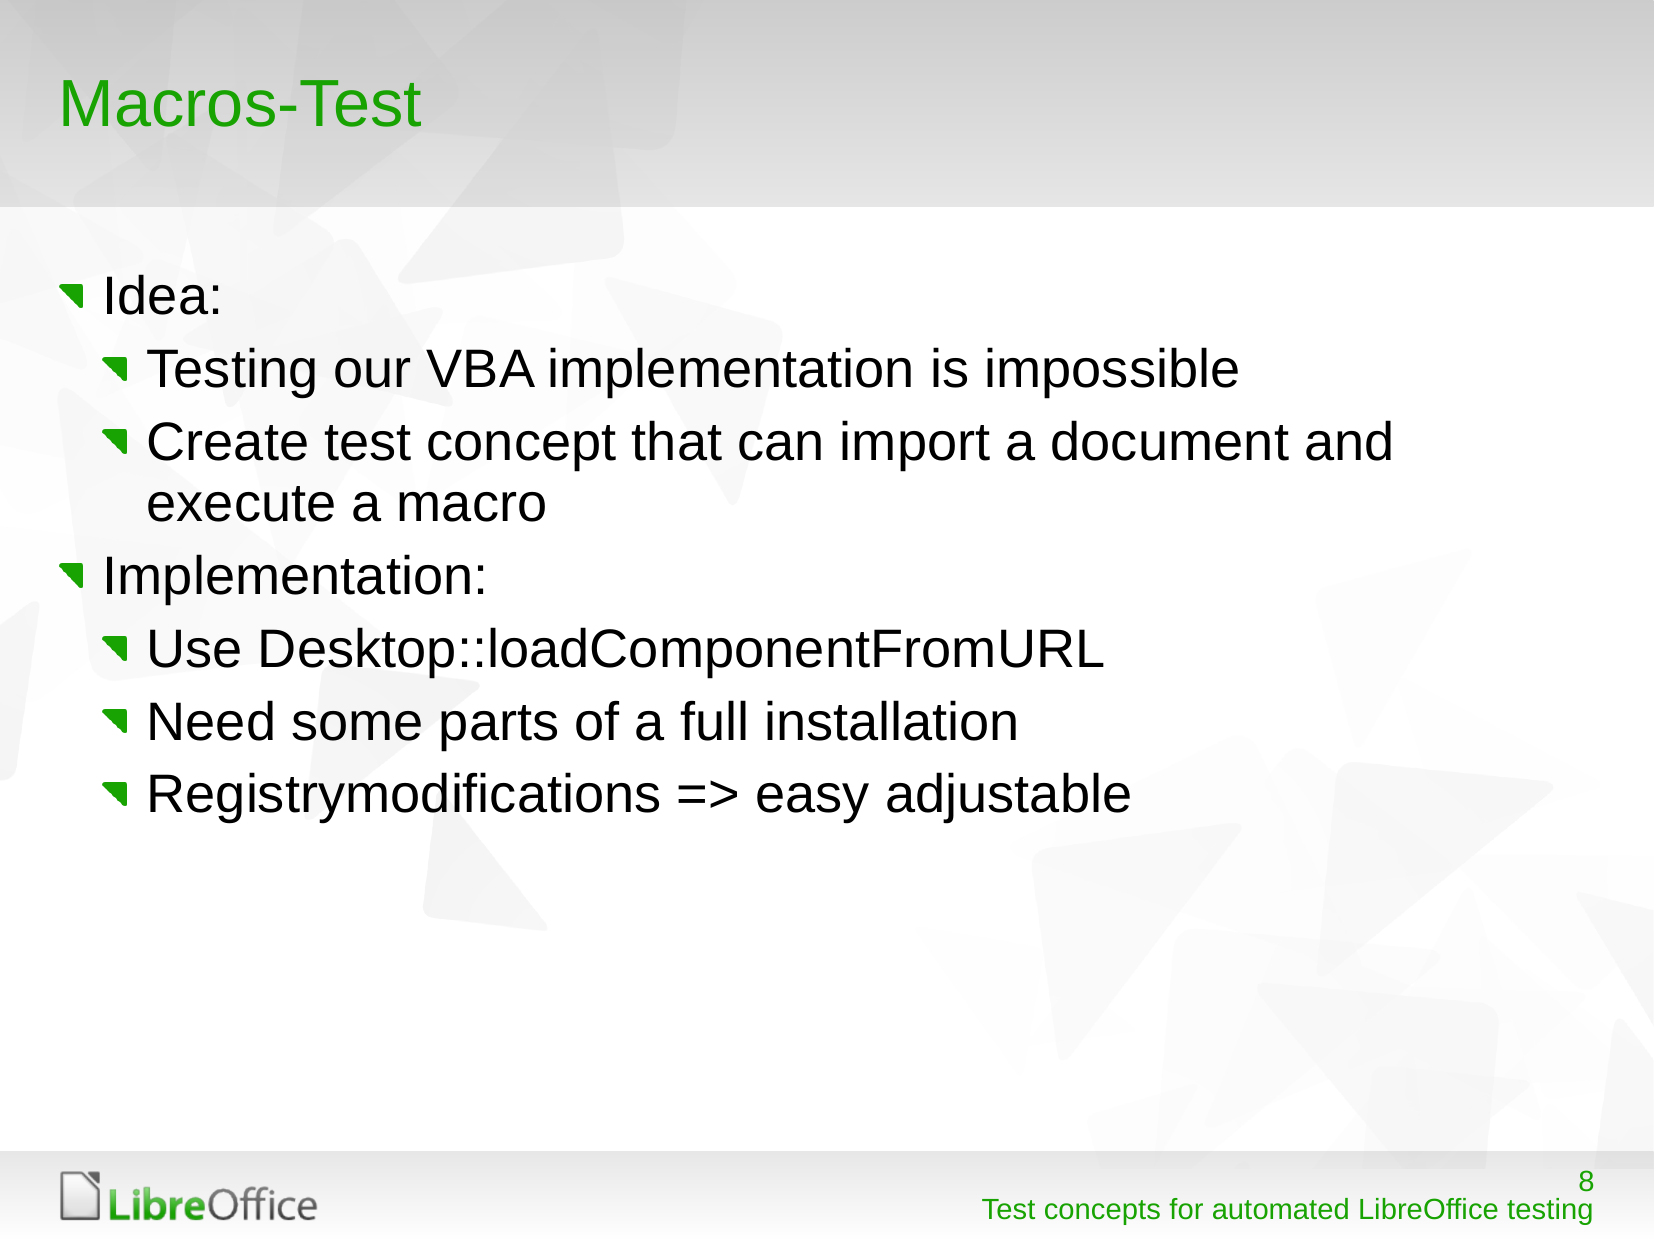

# Macros-Test
Idea:
Testing our VBA implementation is impossible
Create test concept that can import a document and execute a macro
Implementation:
Use Desktop::loadComponentFromURL
Need some parts of a full installation
Registrymodifications => easy adjustable
8
Test concepts for automated LibreOffice testing